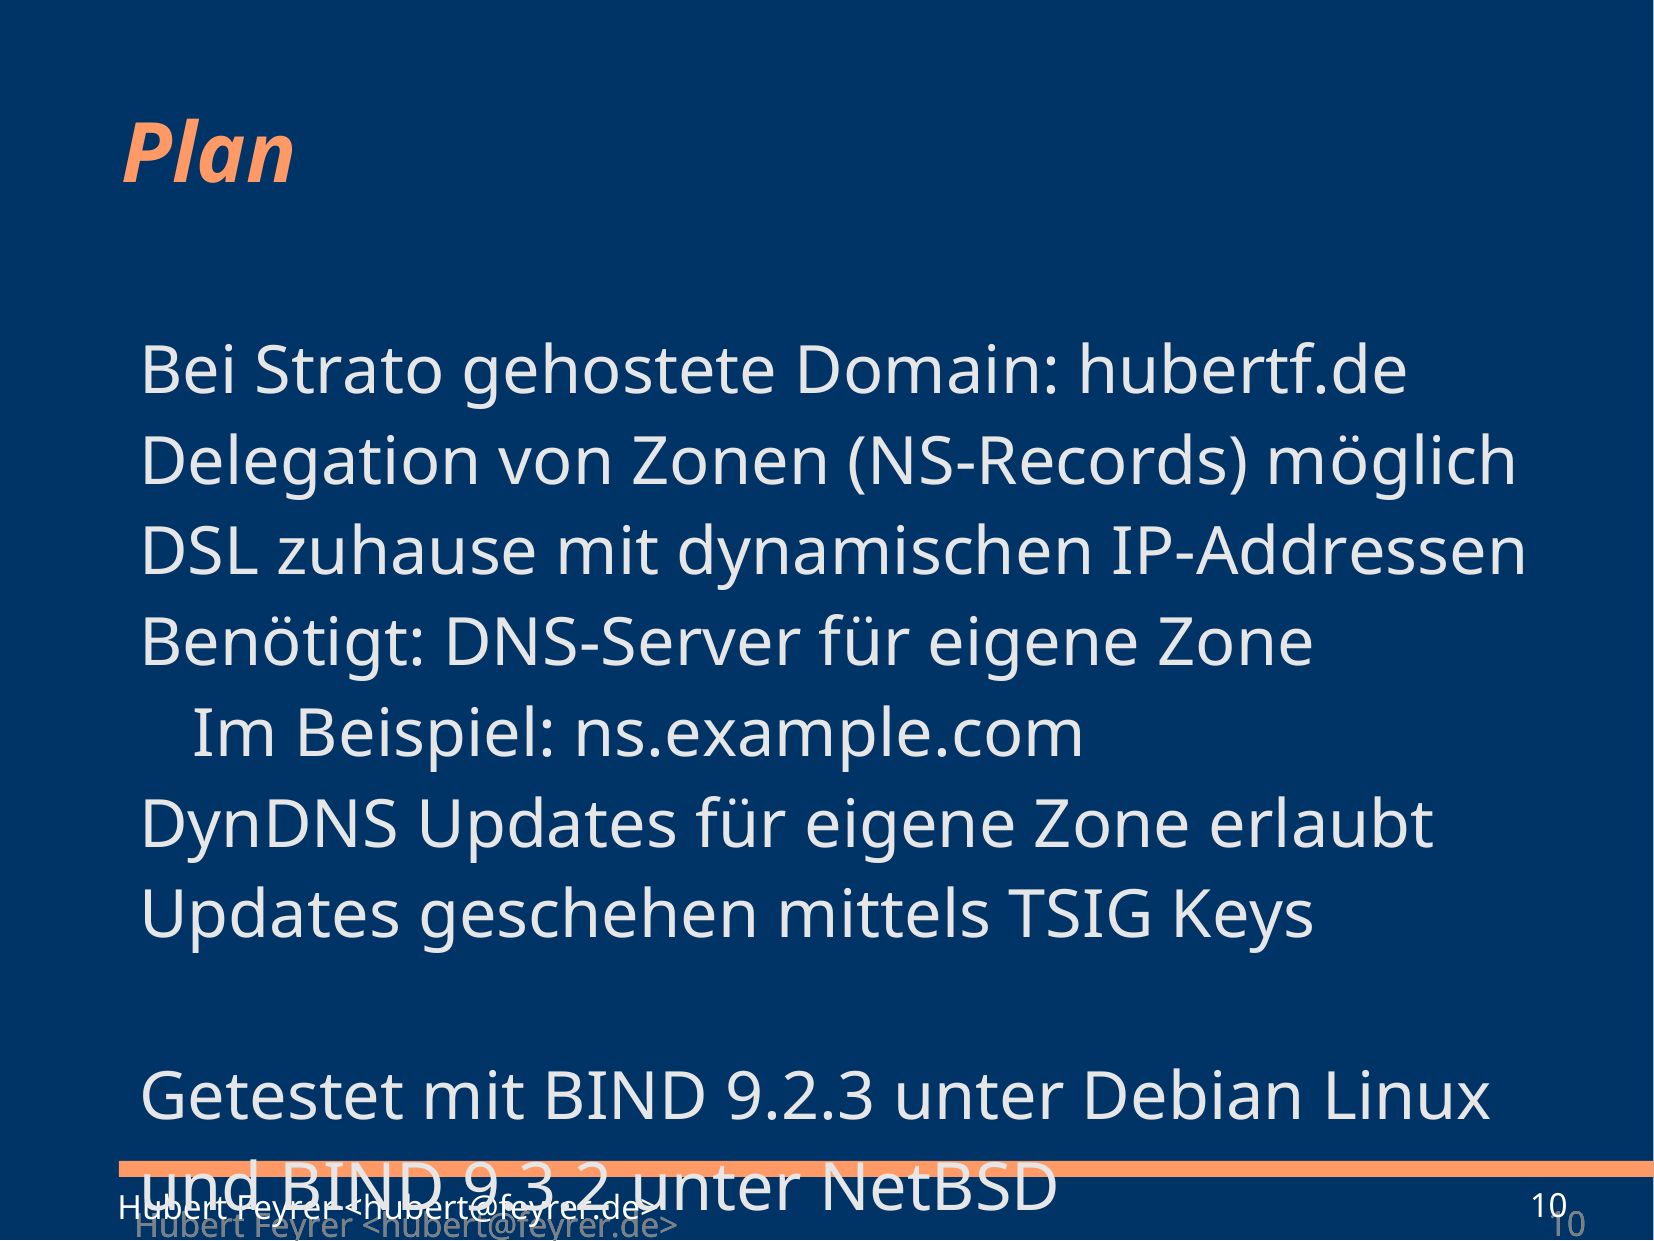

# Plan
Bei Strato gehostete Domain: hubertf.de
Delegation von Zonen (NS-Records) möglich
DSL zuhause mit dynamischen IP-Addressen
Benötigt: DNS-Server für eigene Zone
Im Beispiel: ns.example.com
DynDNS Updates für eigene Zone erlaubt
Updates geschehen mittels TSIG Keys
Getestet mit BIND 9.2.3 unter Debian Linux
und BIND 9.3.2 unter NetBSD